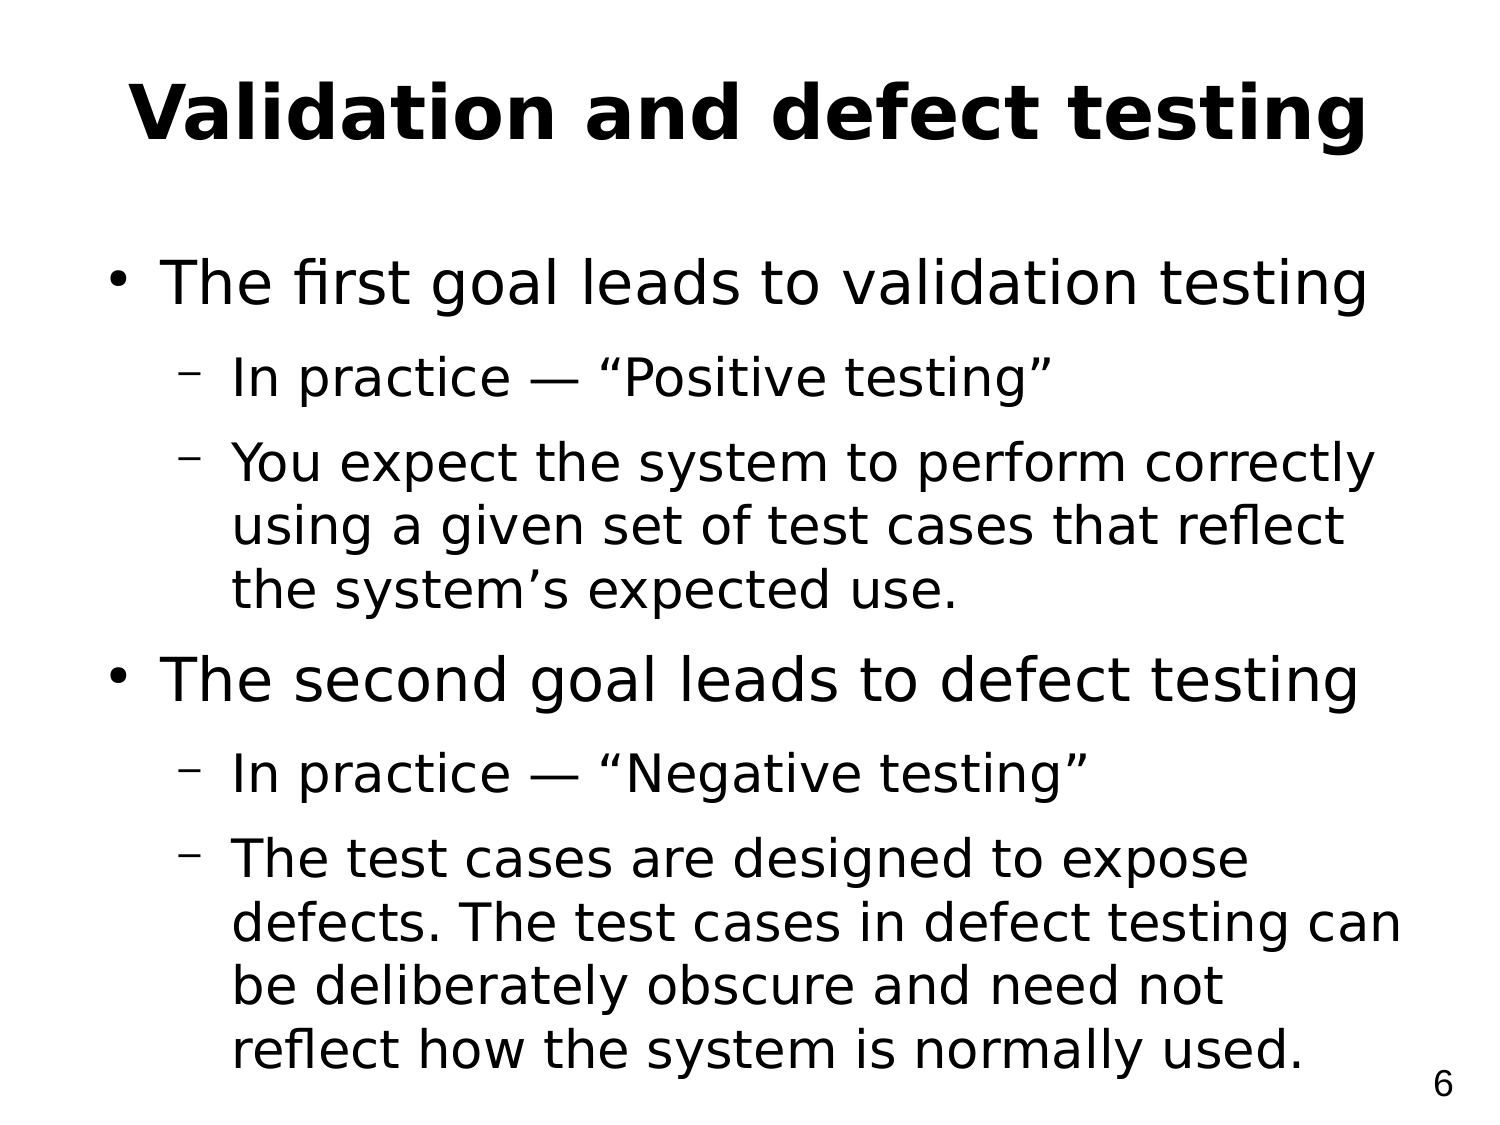

# Validation and defect testing
The first goal leads to validation testing
In practice — “Positive testing”
You expect the system to perform correctly using a given set of test cases that reflect the system’s expected use.
The second goal leads to defect testing
In practice — “Negative testing”
The test cases are designed to expose defects. The test cases in defect testing can be deliberately obscure and need not reflect how the system is normally used.